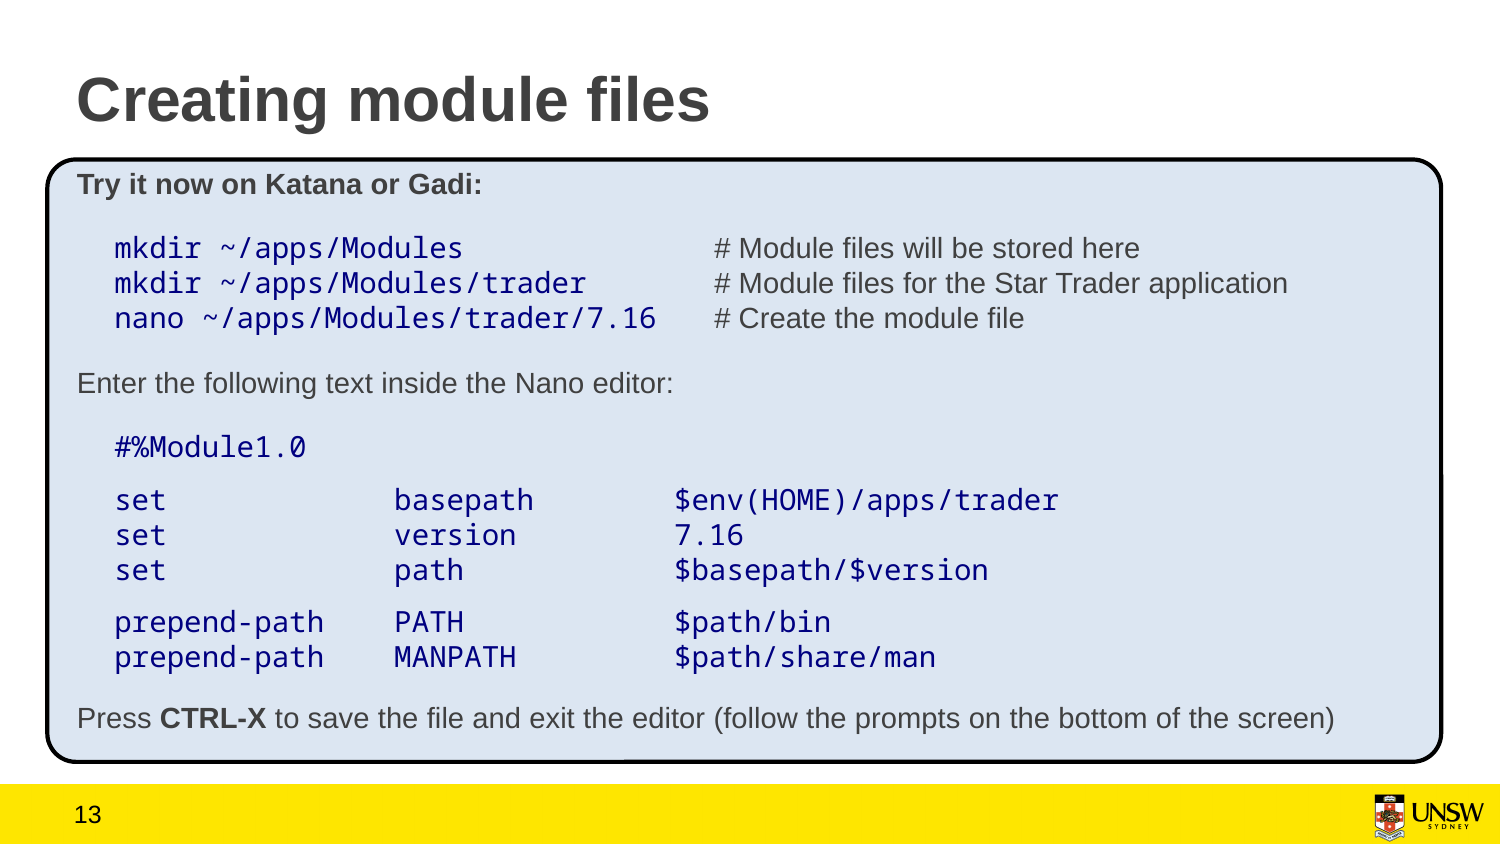

# Creating module files
Try it now on Katana or Gadi:
mkdir ~/apps/Modules				# Module files will be stored here
mkdir ~/apps/Modules/trader		# Module files for the Star Trader application
nano ~/apps/Modules/trader/7.16	# Create the module file
Enter the following text inside the Nano editor:
#%Module1.0
set basepath $env(HOME)/apps/trader
set version 7.16
set path $basepath/$version
prepend-path PATH $path/bin
prepend-path MANPATH $path/share/man
Press CTRL-X to save the file and exit the editor (follow the prompts on the bottom of the screen)